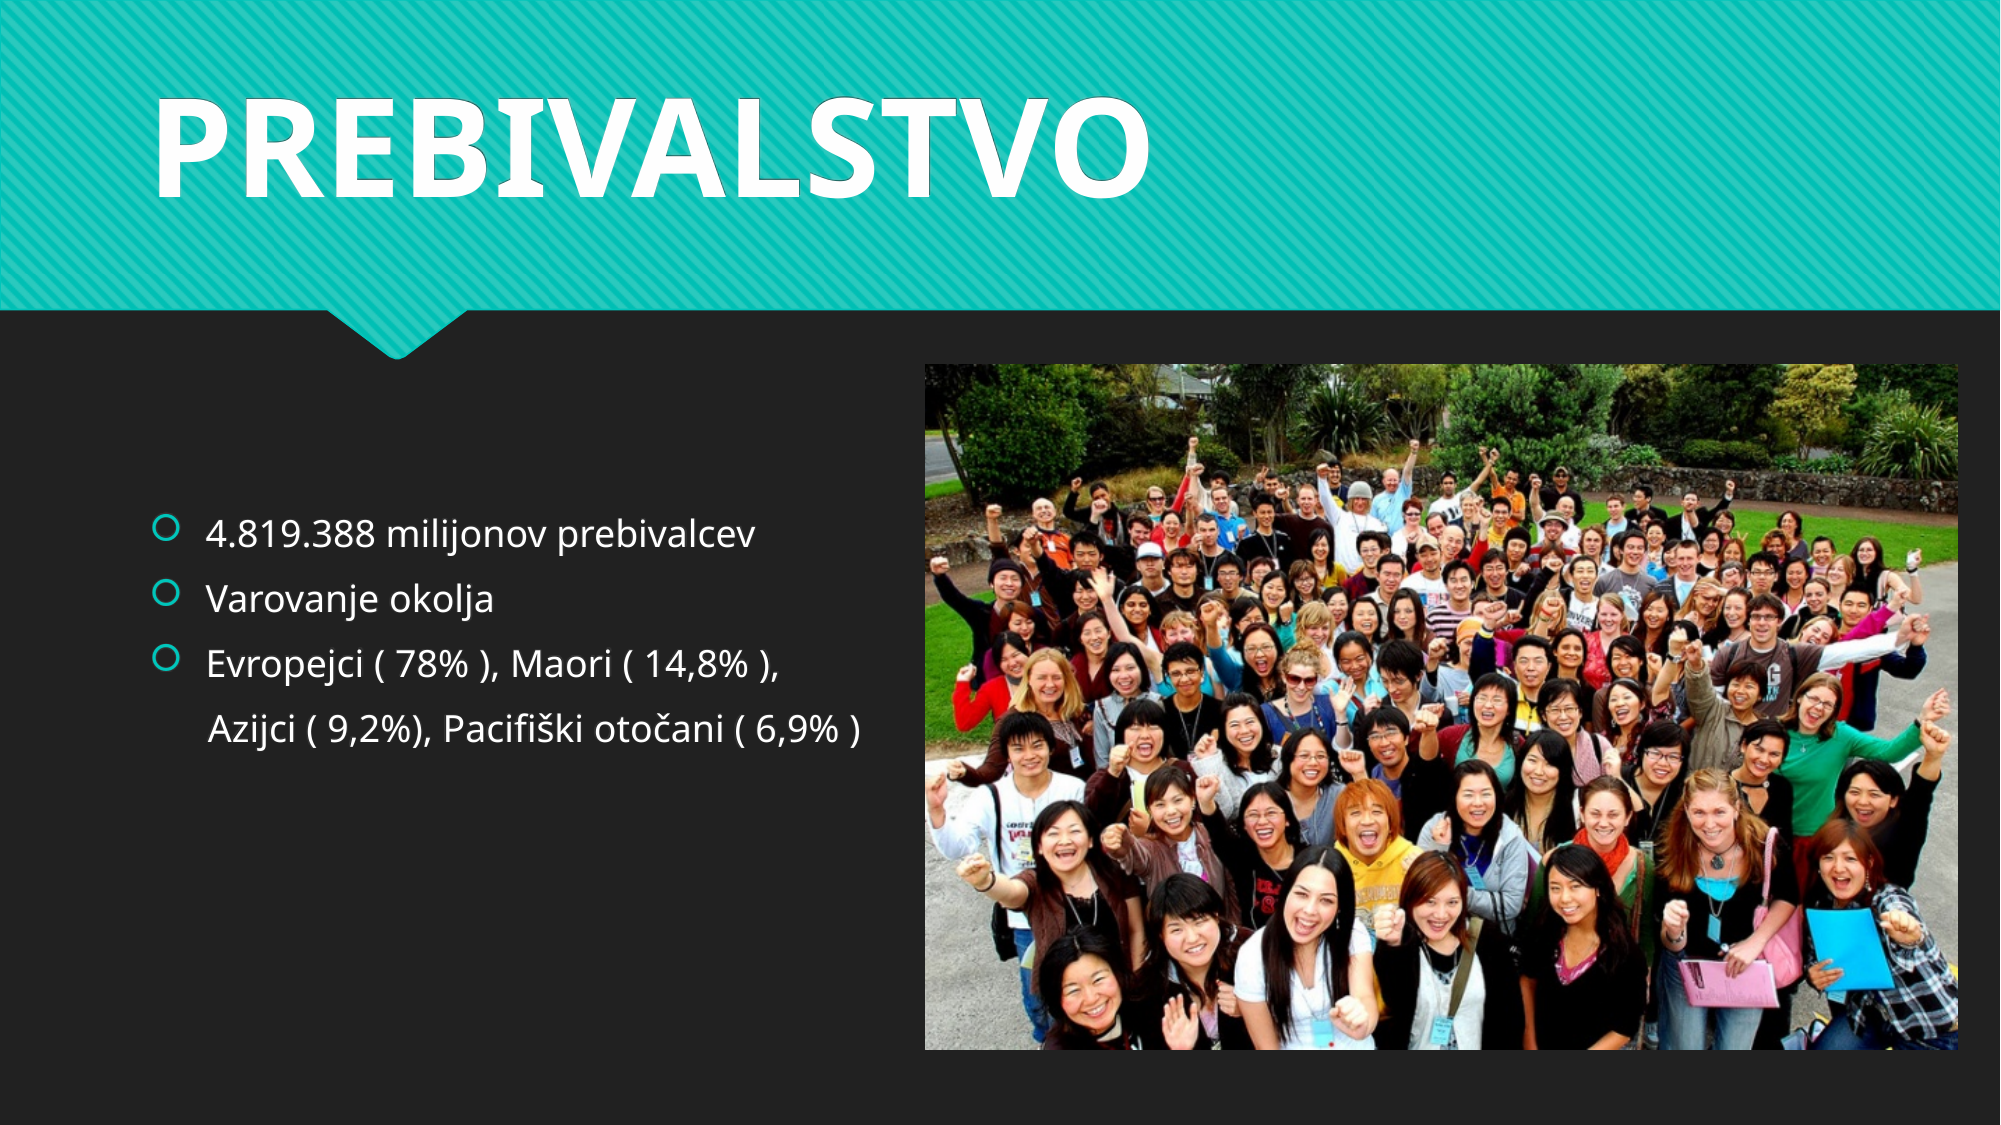

# PREBIVALSTVO
4.819.388 milijonov prebivalcev
Varovanje okolja
Evropejci ( 78% ), Maori ( 14,8% ),
 Azijci ( 9,2%), Pacifiški otočani ( 6,9% )